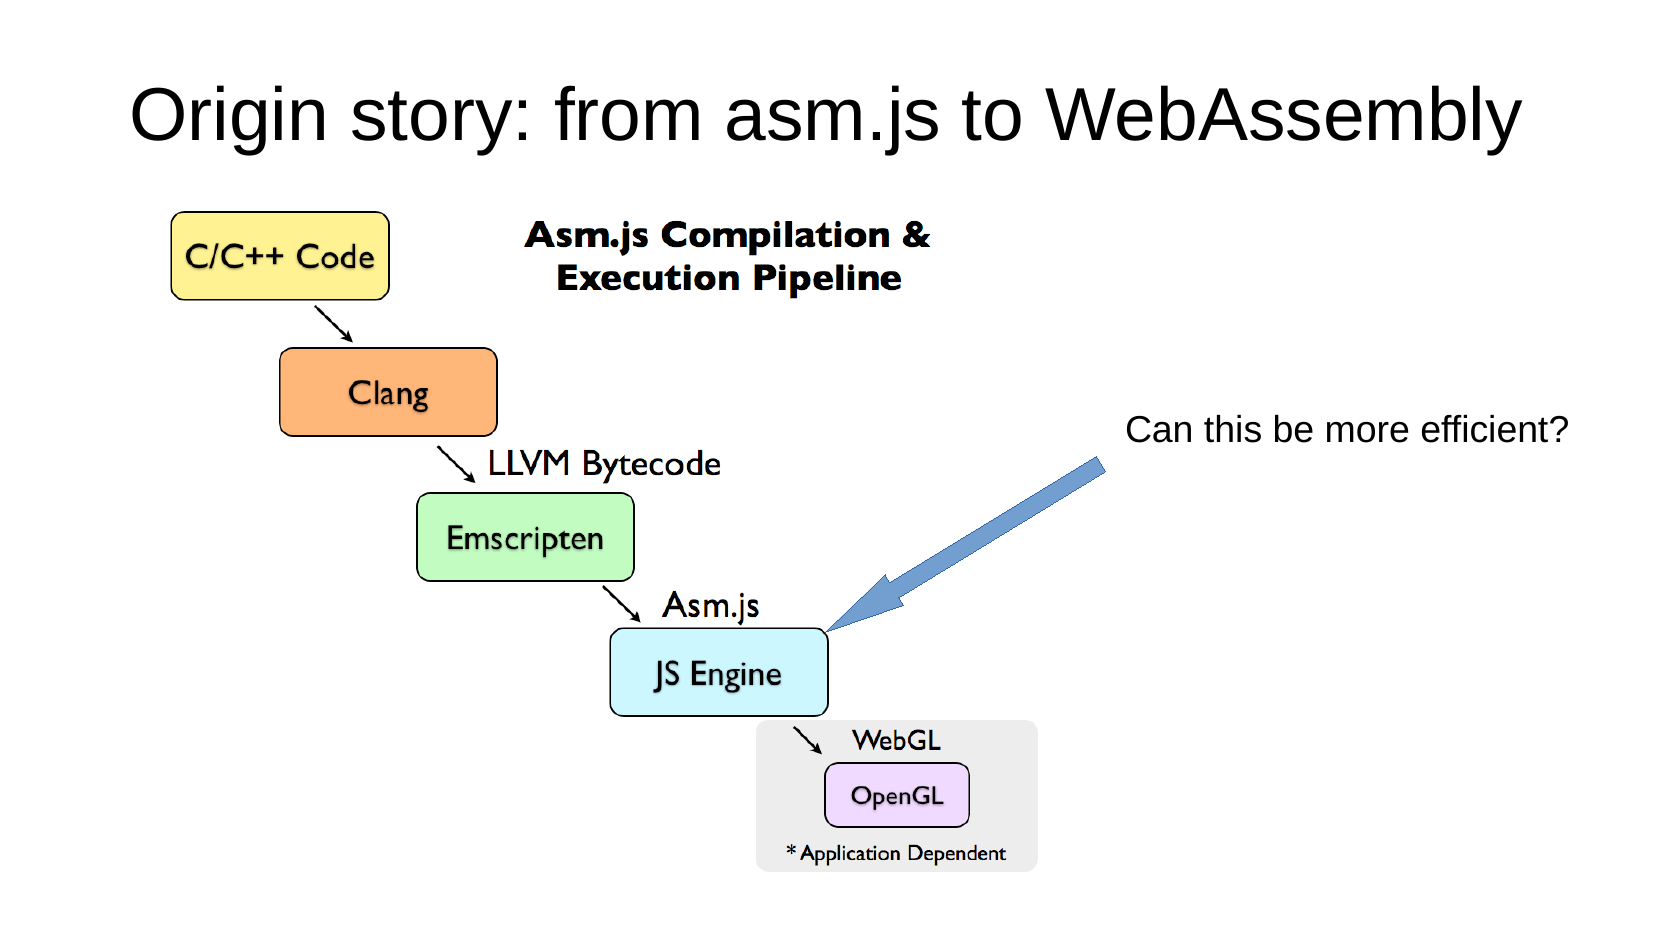

# Origin story: from asm.js to WebAssembly
Can this be more efficient?